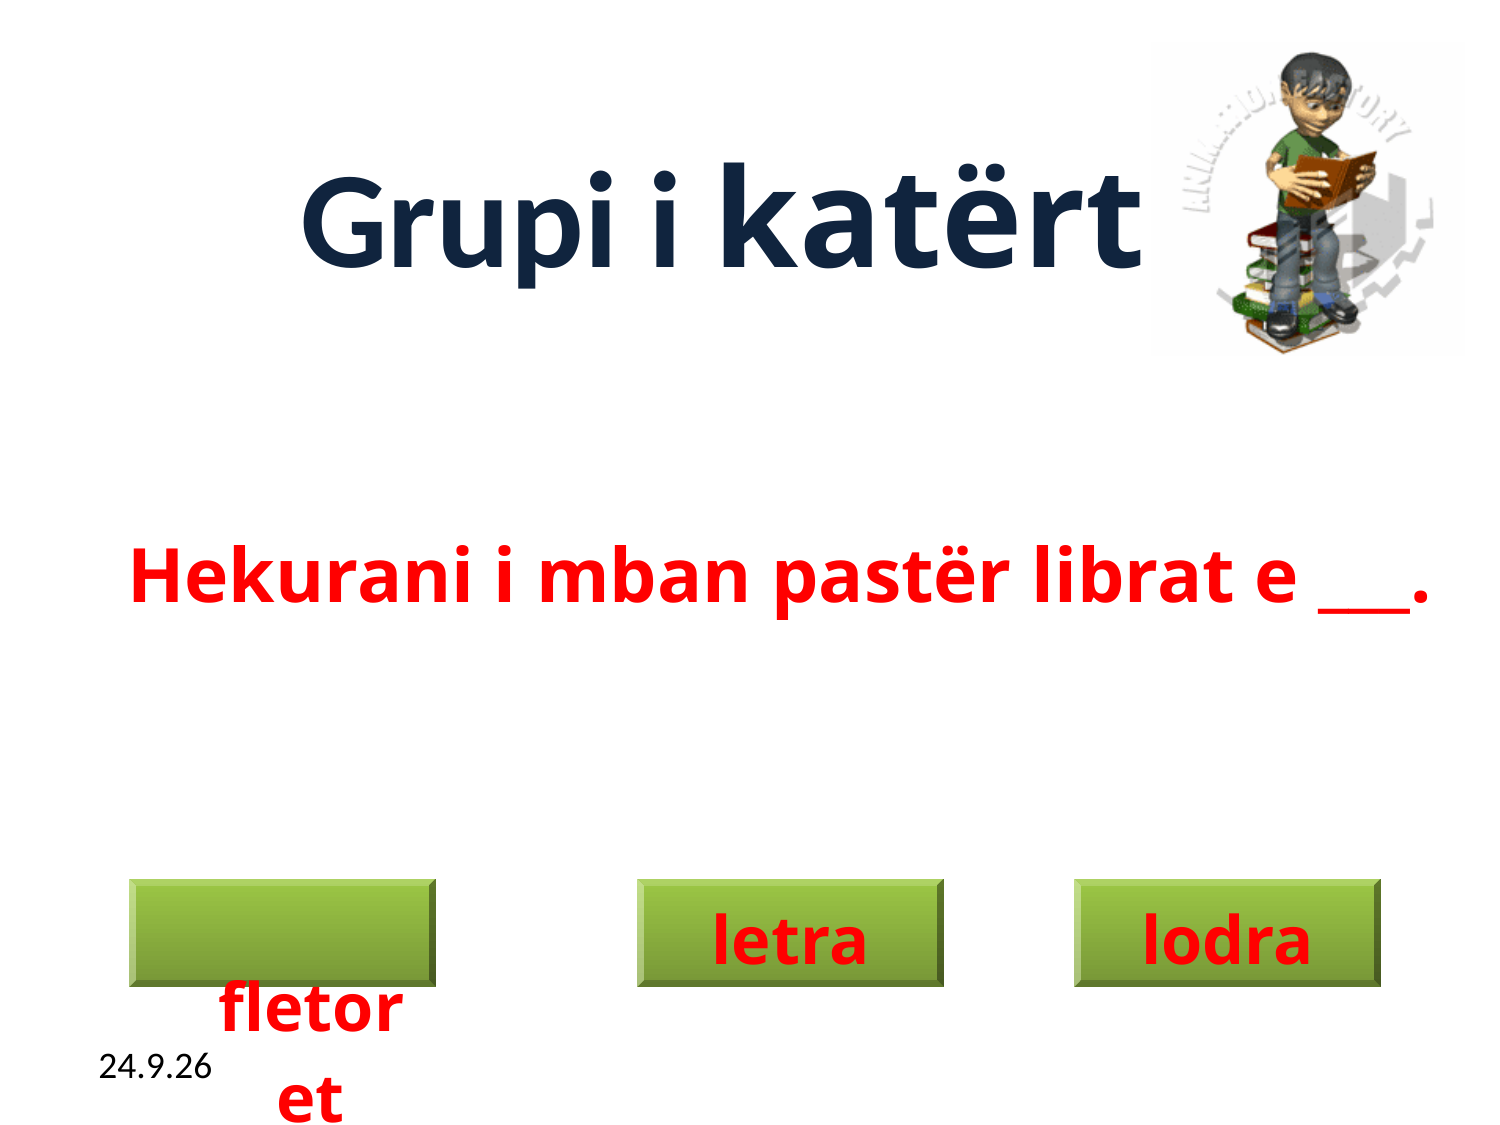

Grupi i katërt
Hekurani i mban pastër librat e ___.
 fletoret
letra
lodra